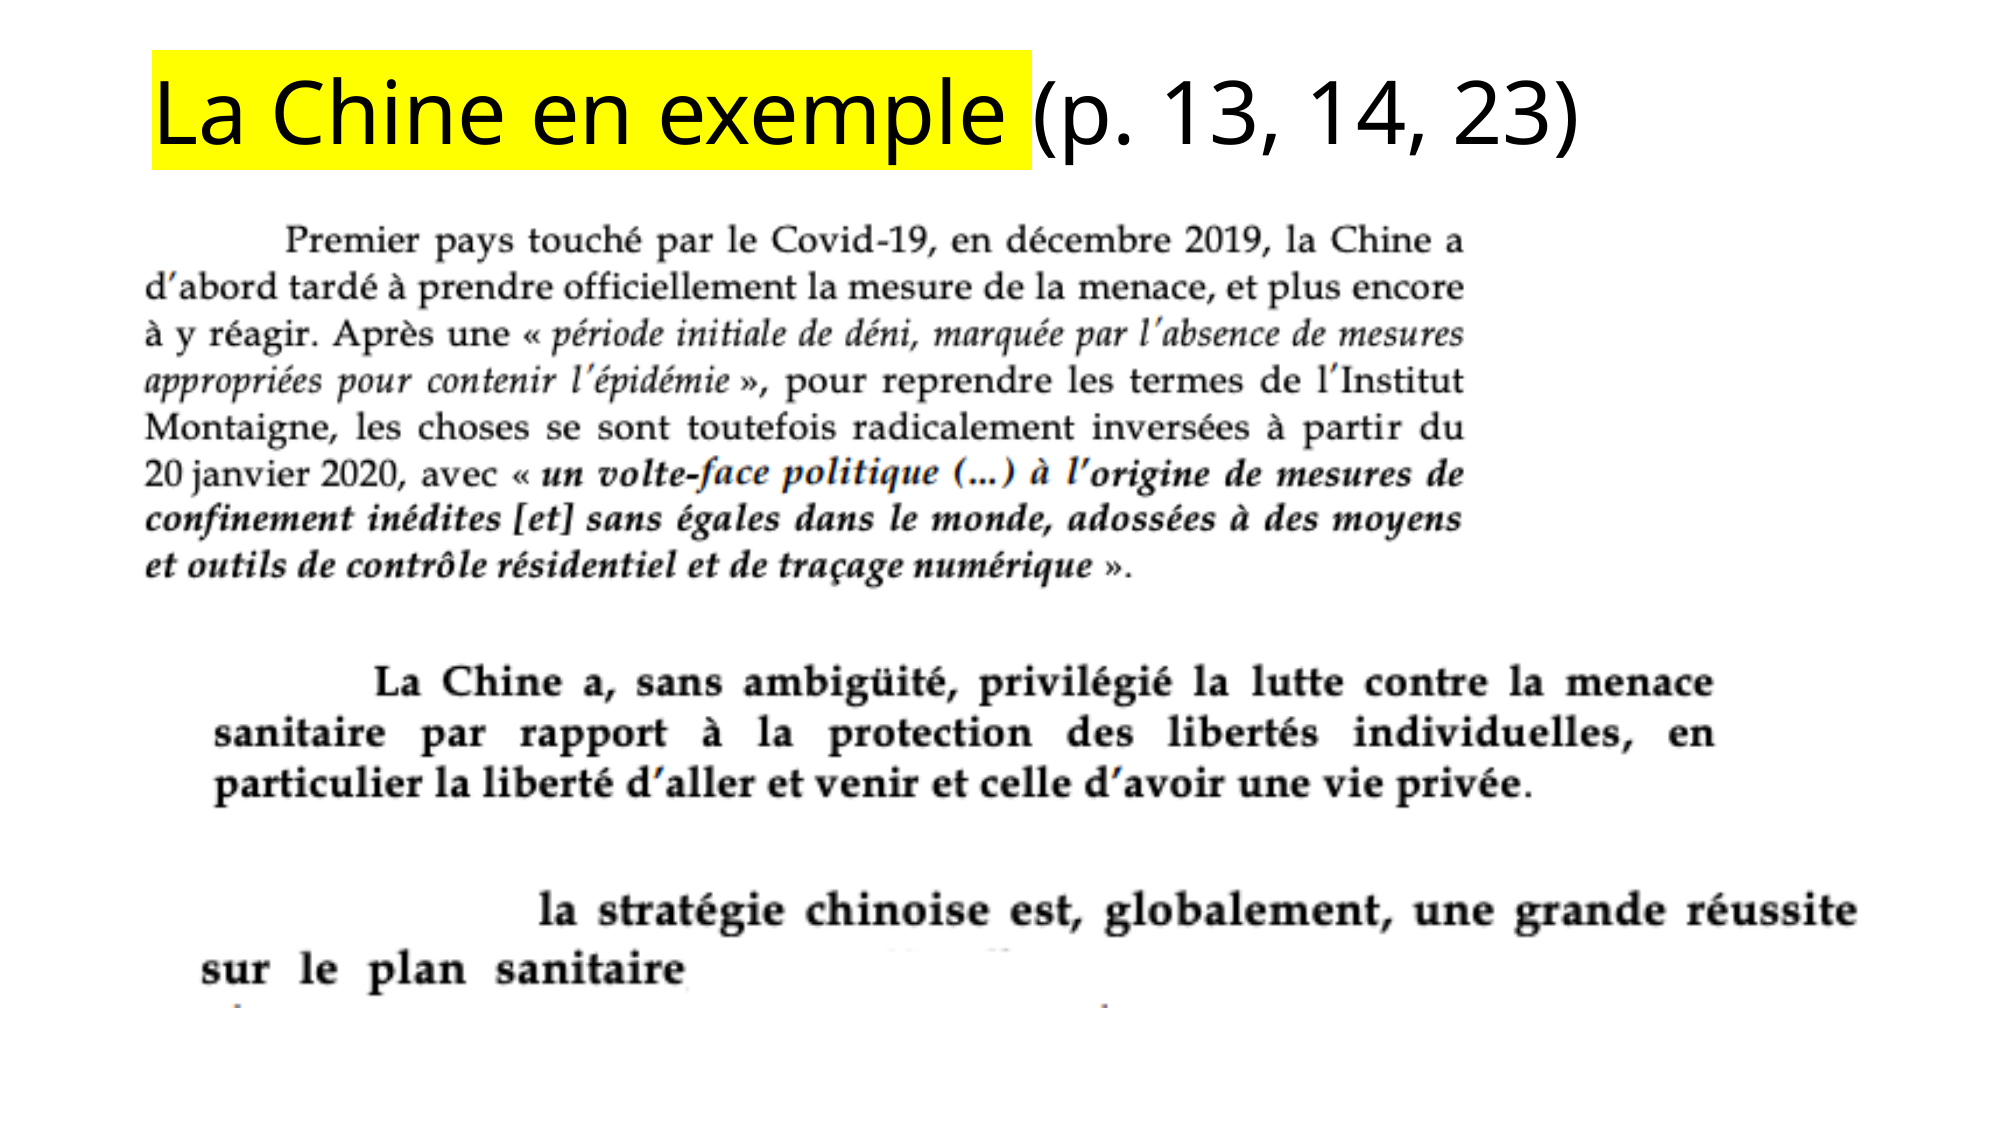

# La Chine en exemple (p. 13, 14, 23)